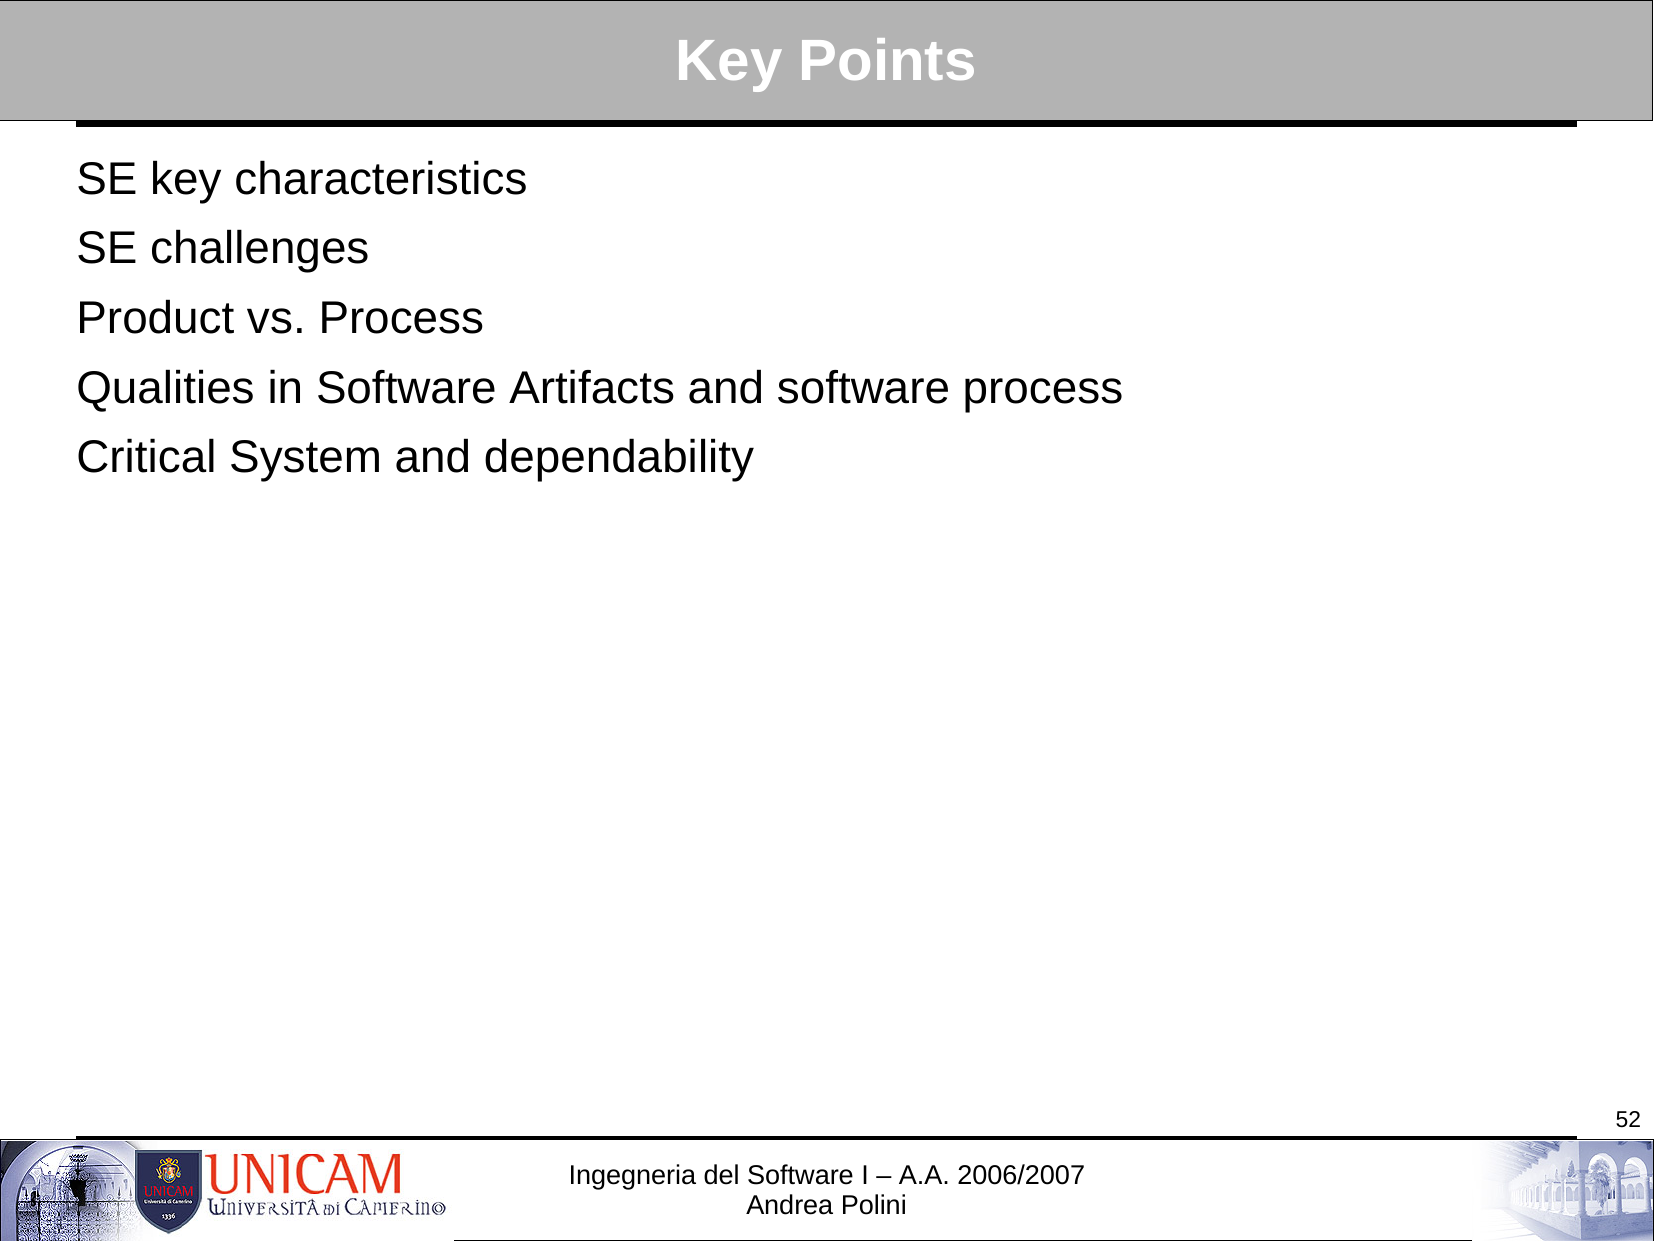

# Key Points
SE key characteristics
SE challenges
Product vs. Process
Qualities in Software Artifacts and software process
Critical System and dependability
52